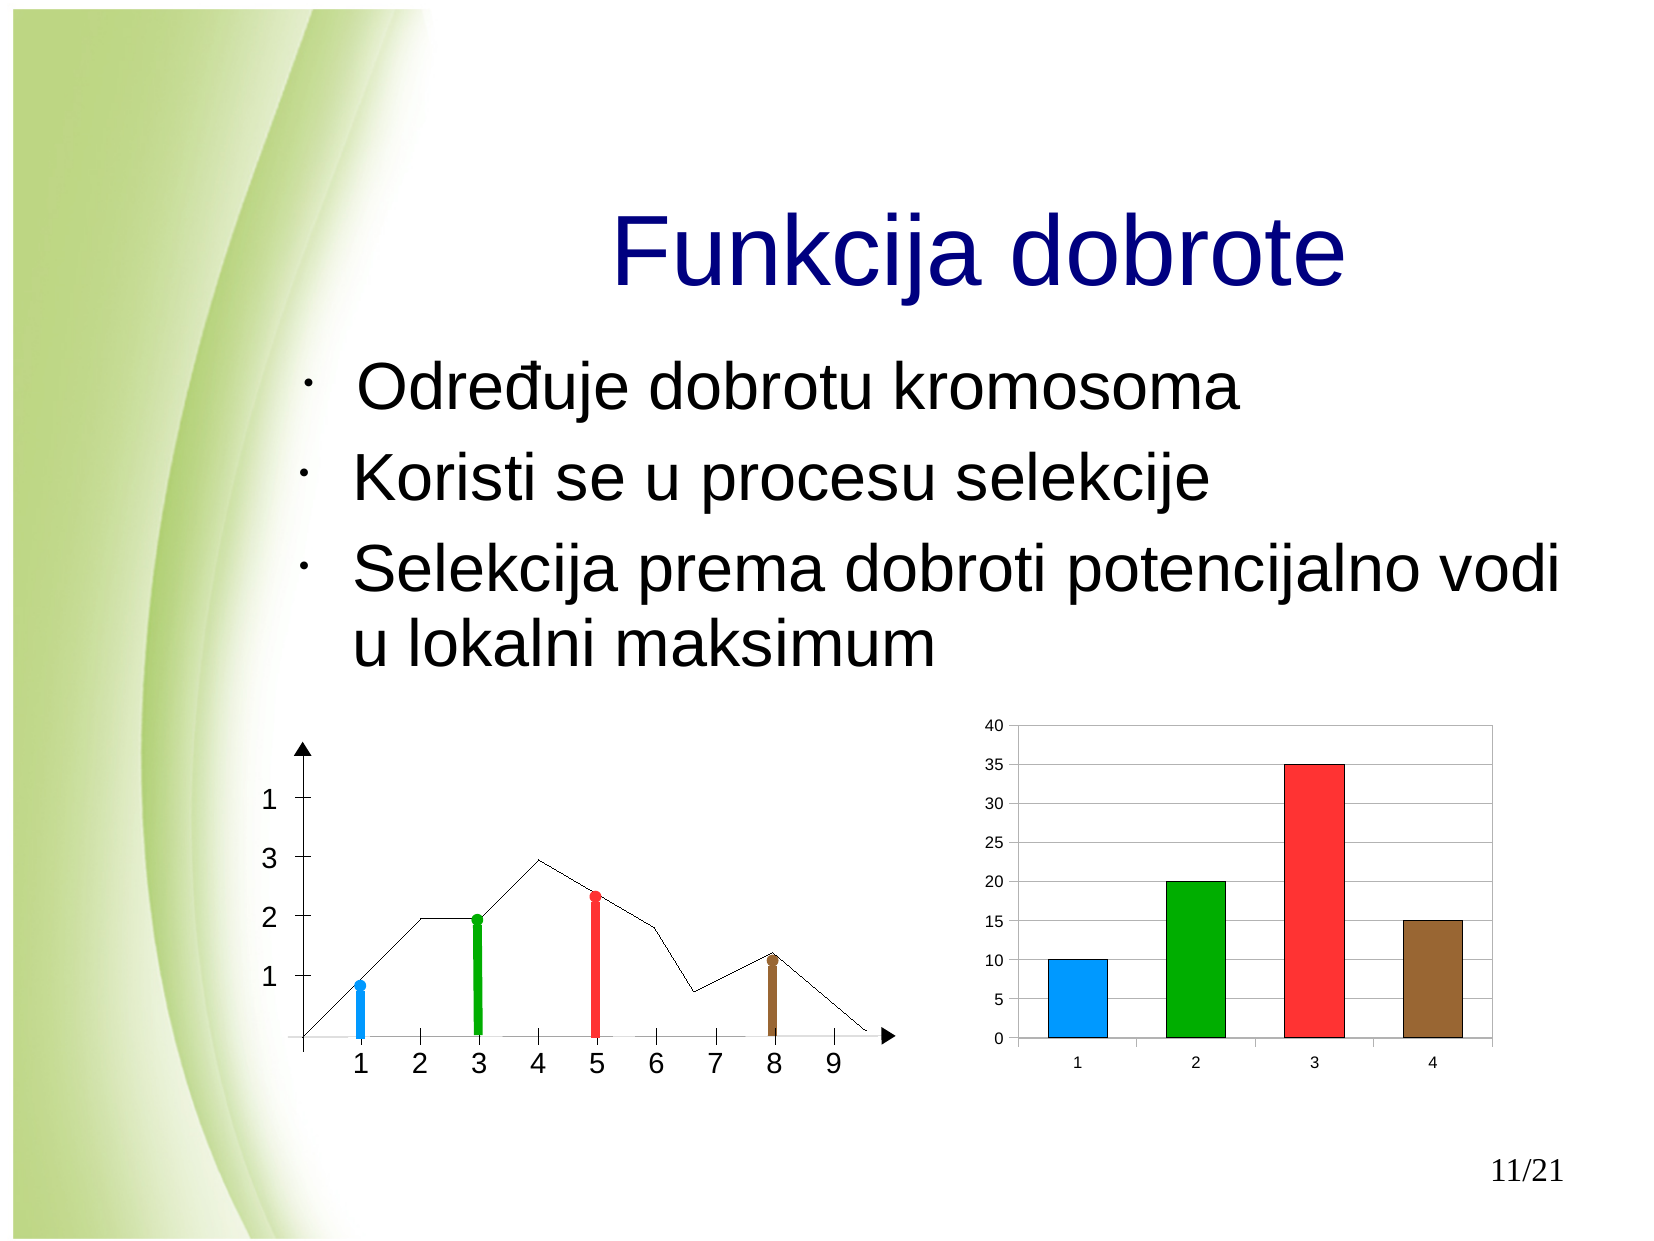

# Funkcija dobrote
Određuje dobrotu kromosoma
Koristi se u procesu selekcije
Selekcija prema dobroti potencijalno vodi
u lokalni maksimum
### Chart
| Category | dobrota |
|---|---|
| 1 | 10.0 |
| 2 | 20.0 |
| 3 | 35.0 |
| 4 | 15.0 |
1
3
2
1
1
2
3
4
5
6
7
8
9